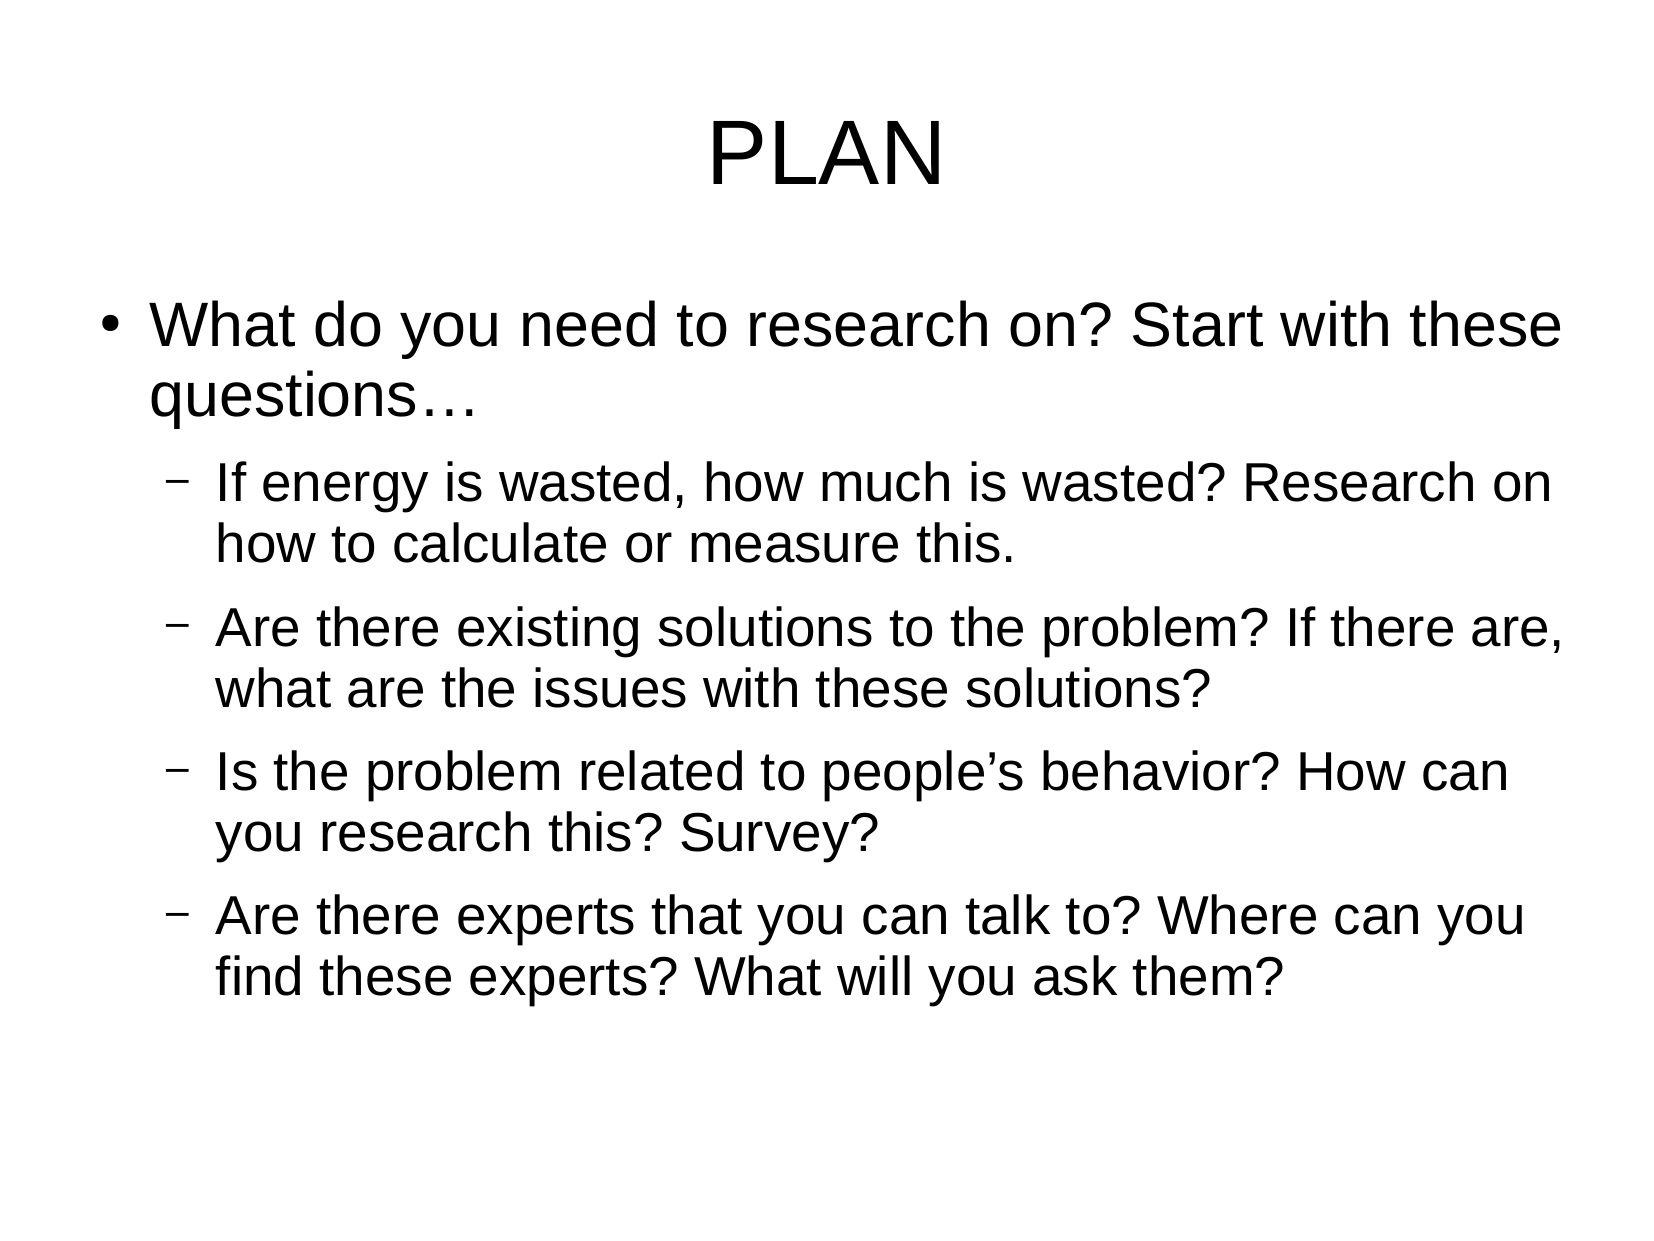

# PLAN
What do you need to research on? Start with these questions…
If energy is wasted, how much is wasted? Research on how to calculate or measure this.
Are there existing solutions to the problem? If there are, what are the issues with these solutions?
Is the problem related to people’s behavior? How can you research this? Survey?
Are there experts that you can talk to? Where can you find these experts? What will you ask them?